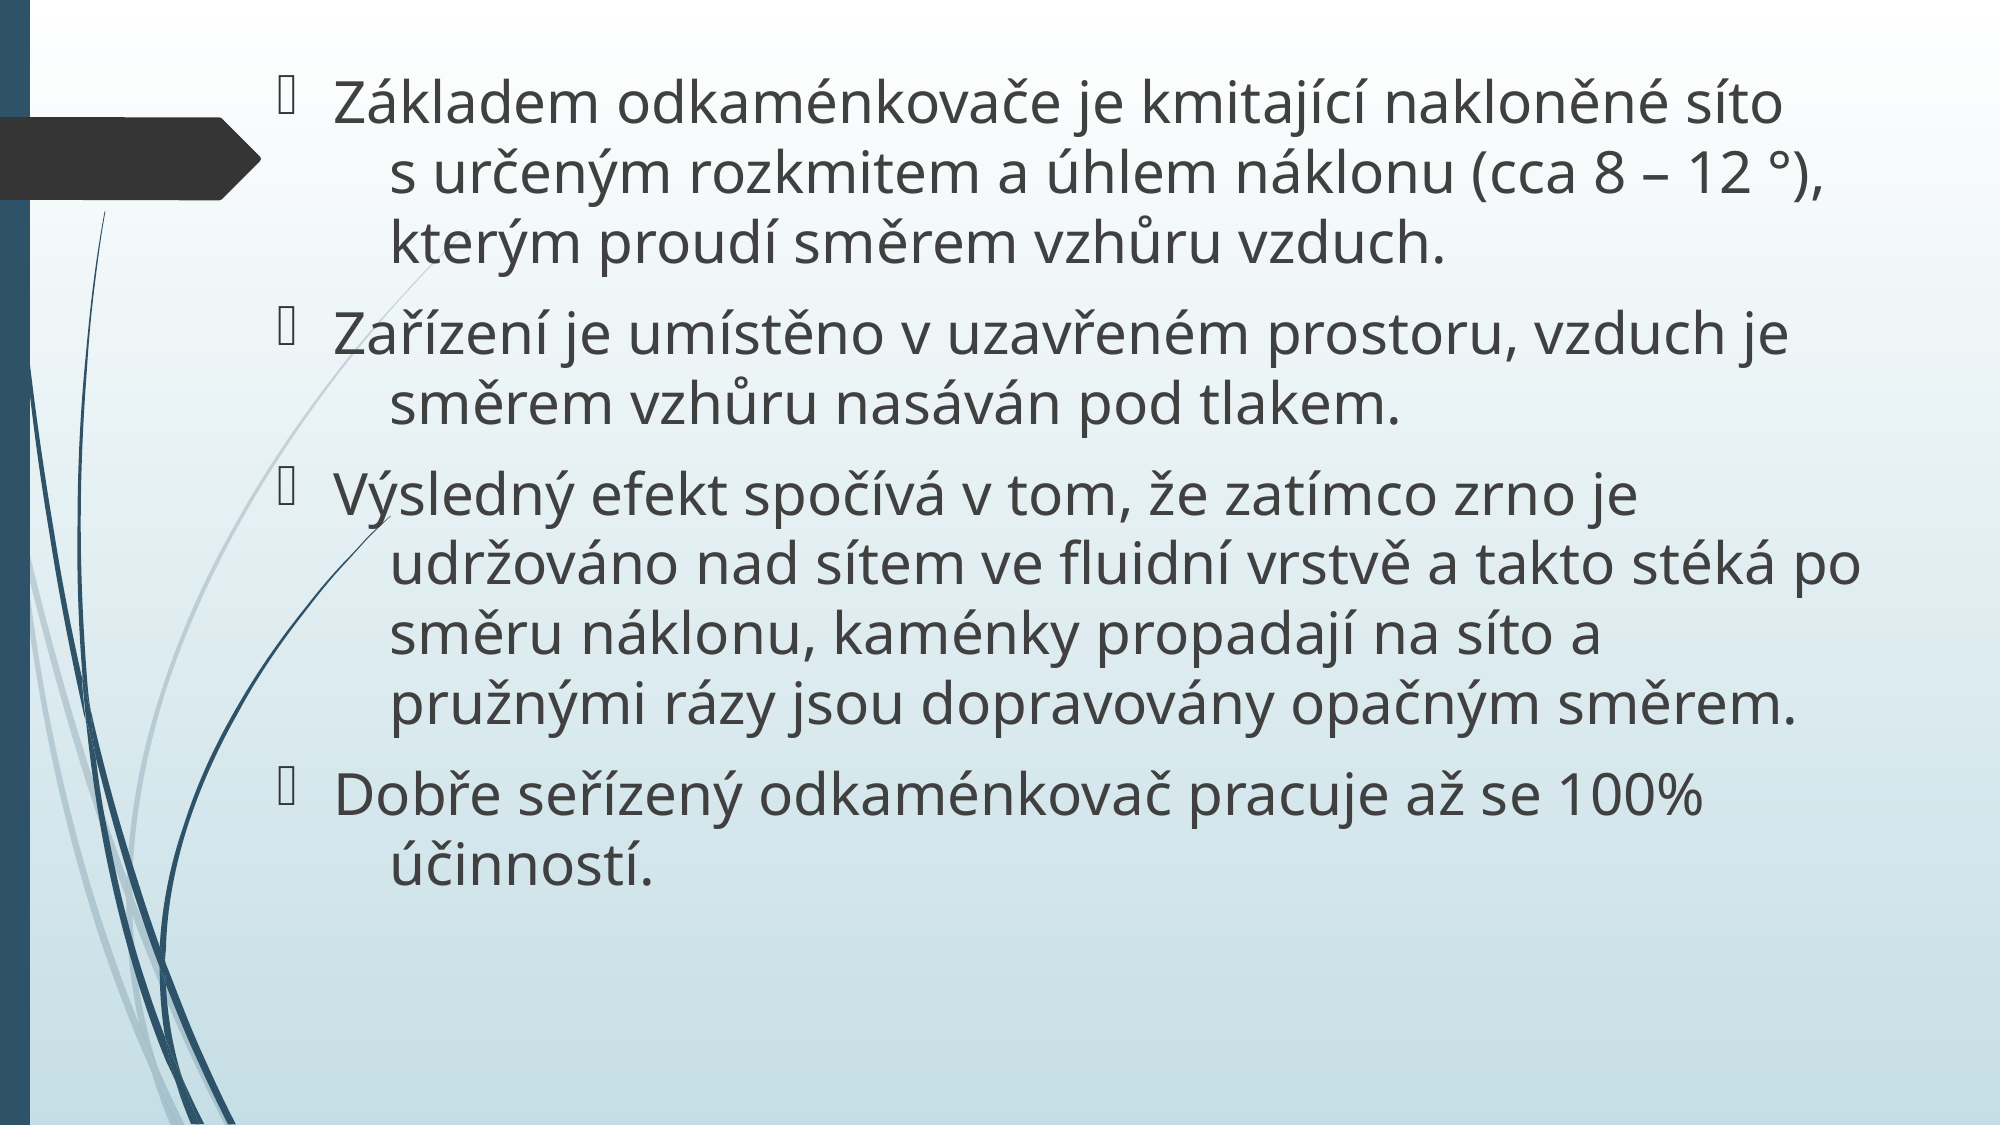

Základem odkaménkovače je kmitající nakloněné síto s určeným rozkmitem a úhlem náklonu (cca 8 – 12 °), kterým proudí směrem vzhůru vzduch.
Zařízení je umístěno v uzavřeném prostoru, vzduch je směrem vzhůru nasáván pod tlakem.
Výsledný efekt spočívá v tom, že zatímco zrno je udržováno nad sítem ve fluidní vrstvě a takto stéká po směru náklonu, kaménky propadají na síto a pružnými rázy jsou dopravovány opačným směrem.
Dobře seřízený odkaménkovač pracuje až se 100% účinností.
#